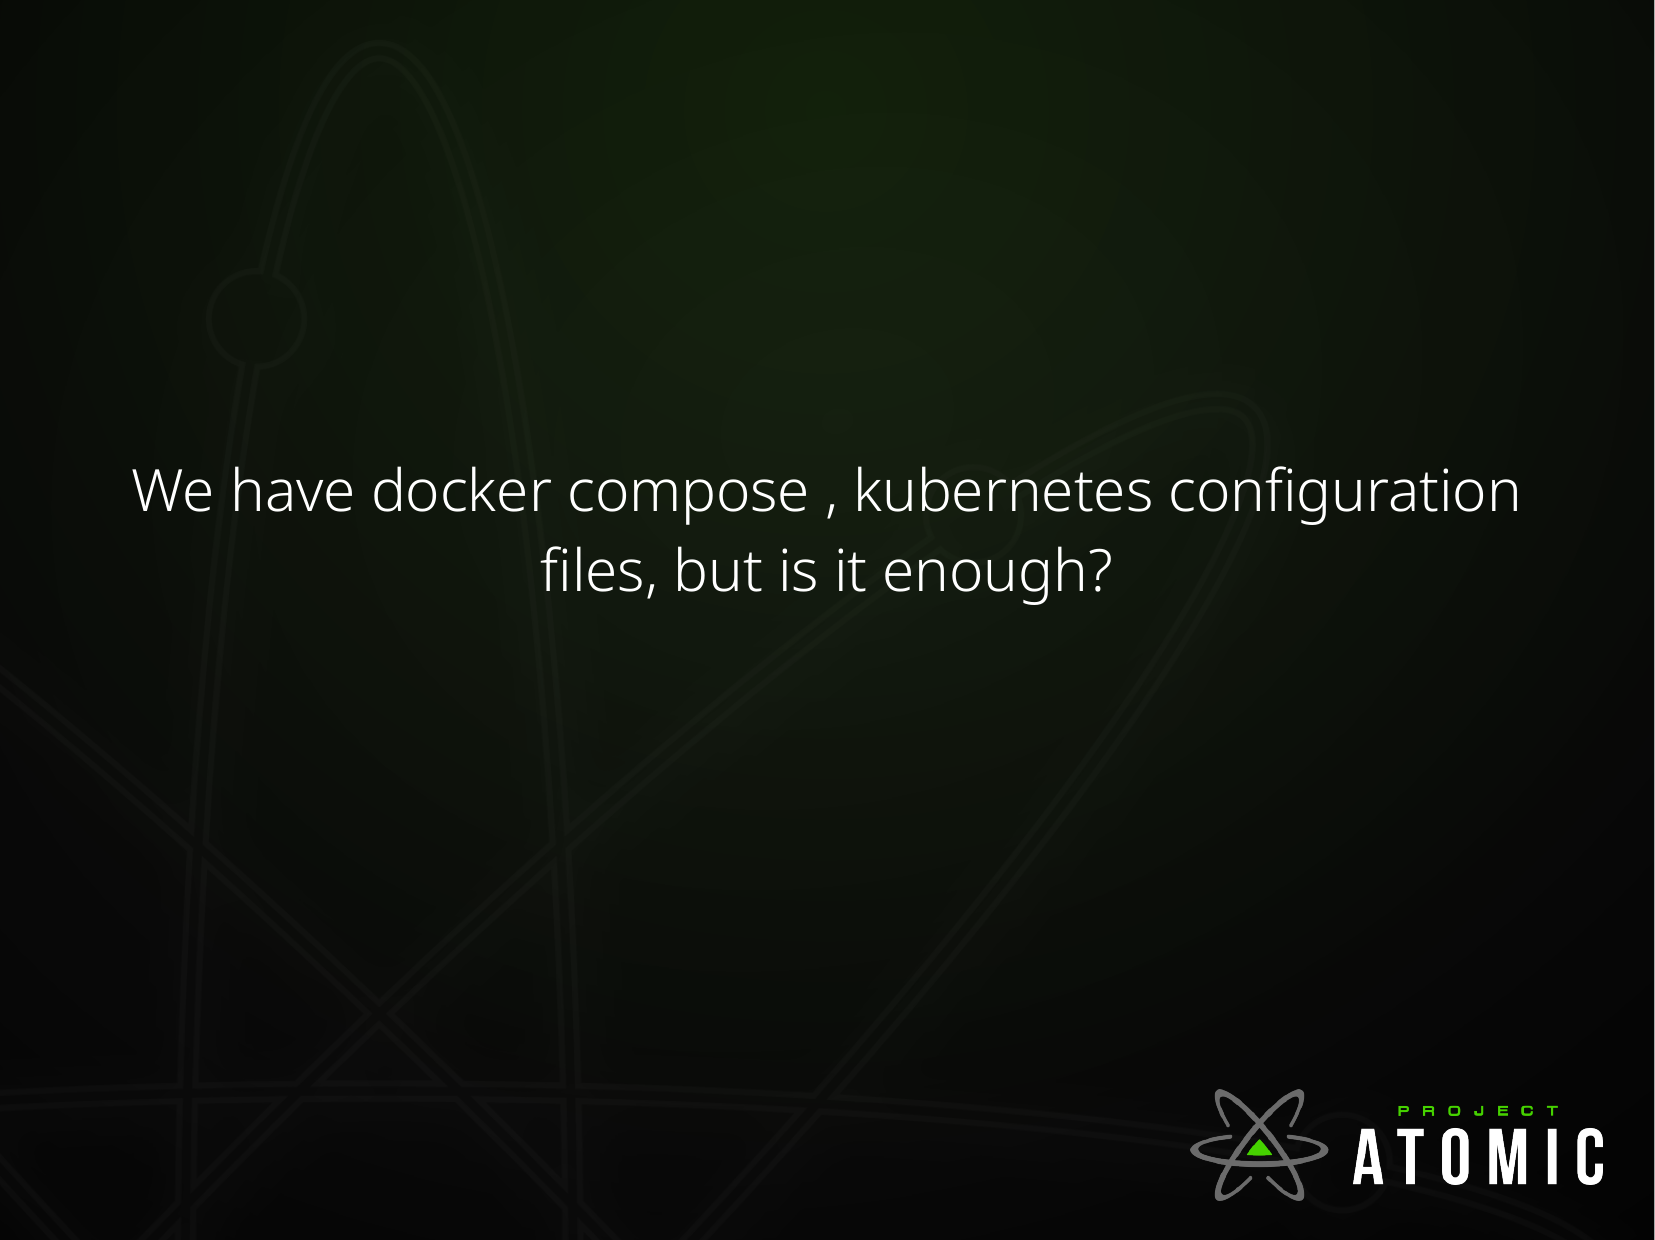

# We have docker compose , kubernetes configuration files, but is it enough?